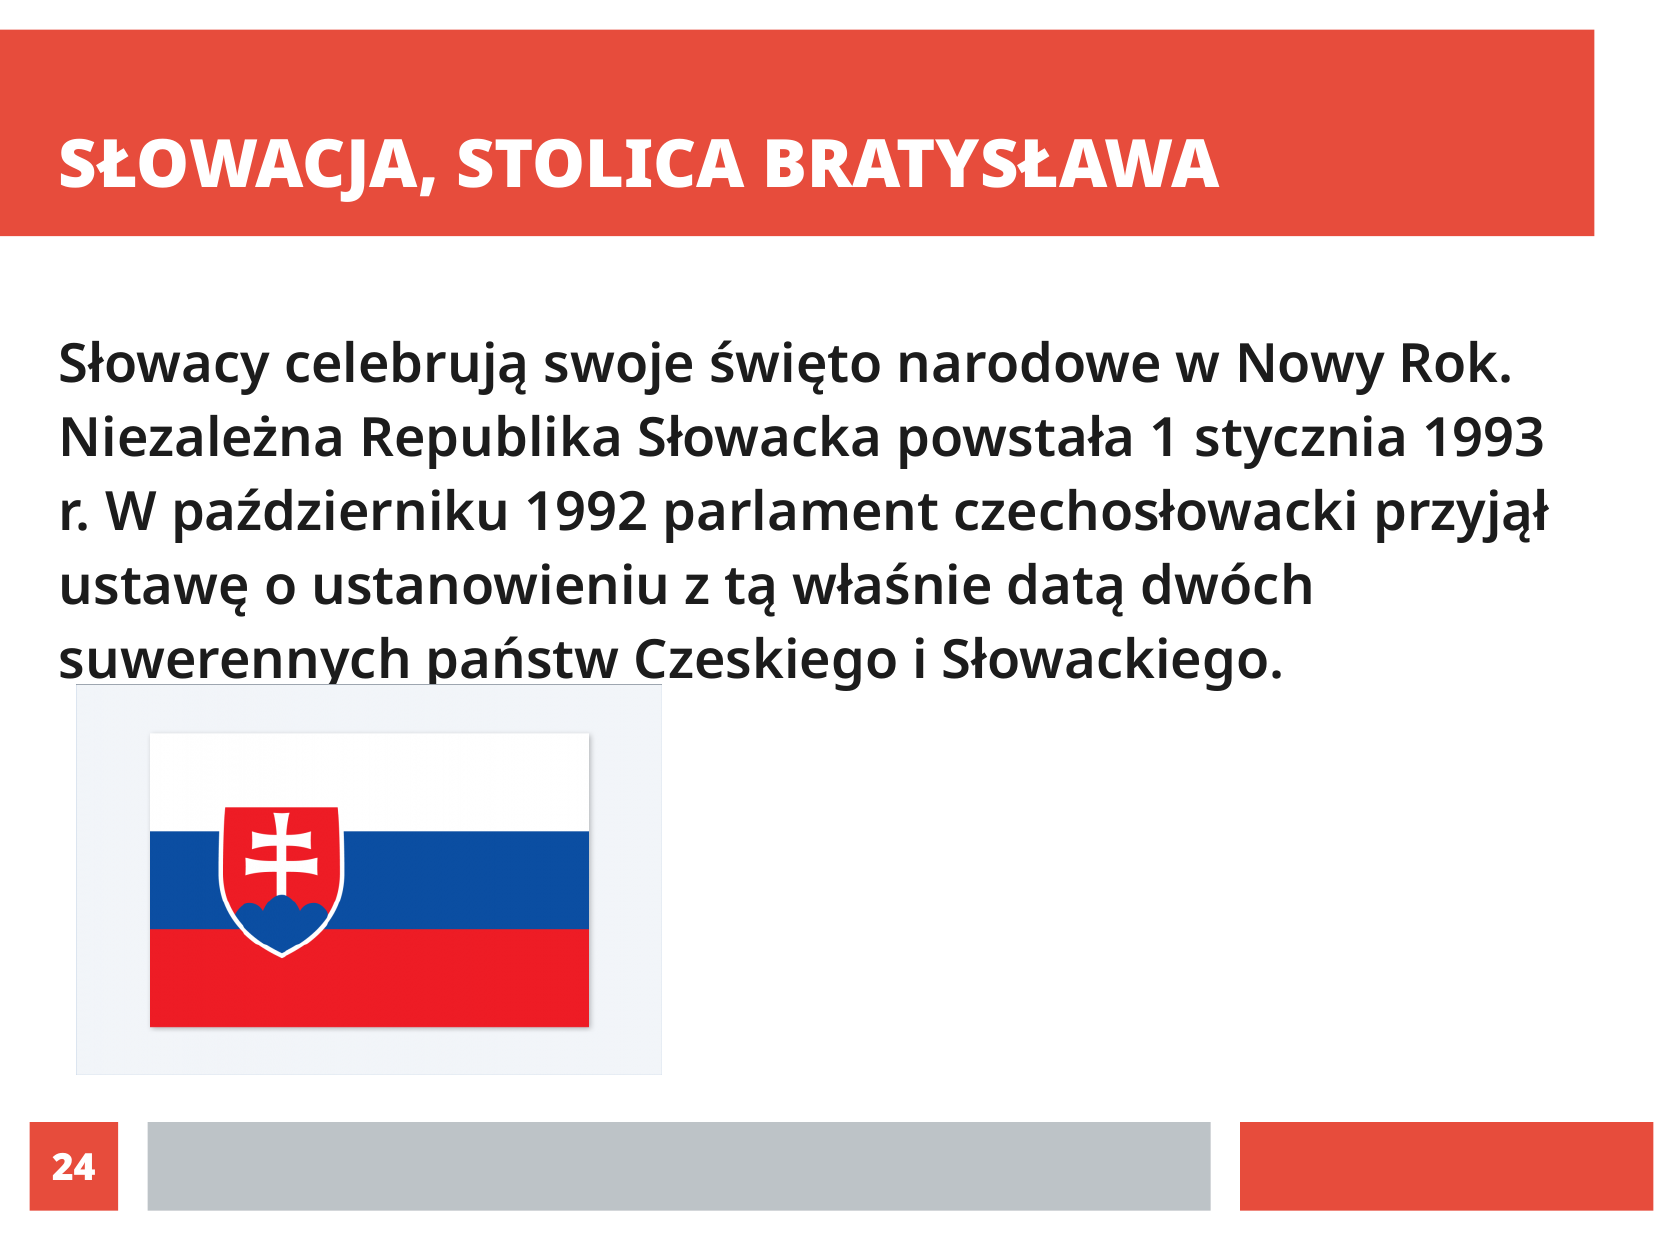

# SŁOWACJA, STOLICA BRATYSŁAWA
Słowacy celebrują swoje święto narodowe w Nowy Rok. Niezależna Republika Słowacka powstała 1 stycznia 1993 r. W październiku 1992 parlament czechosłowacki przyjął ustawę o ustanowieniu z tą właśnie datą dwóch suwerennych państw Czeskiego i Słowackiego.
24